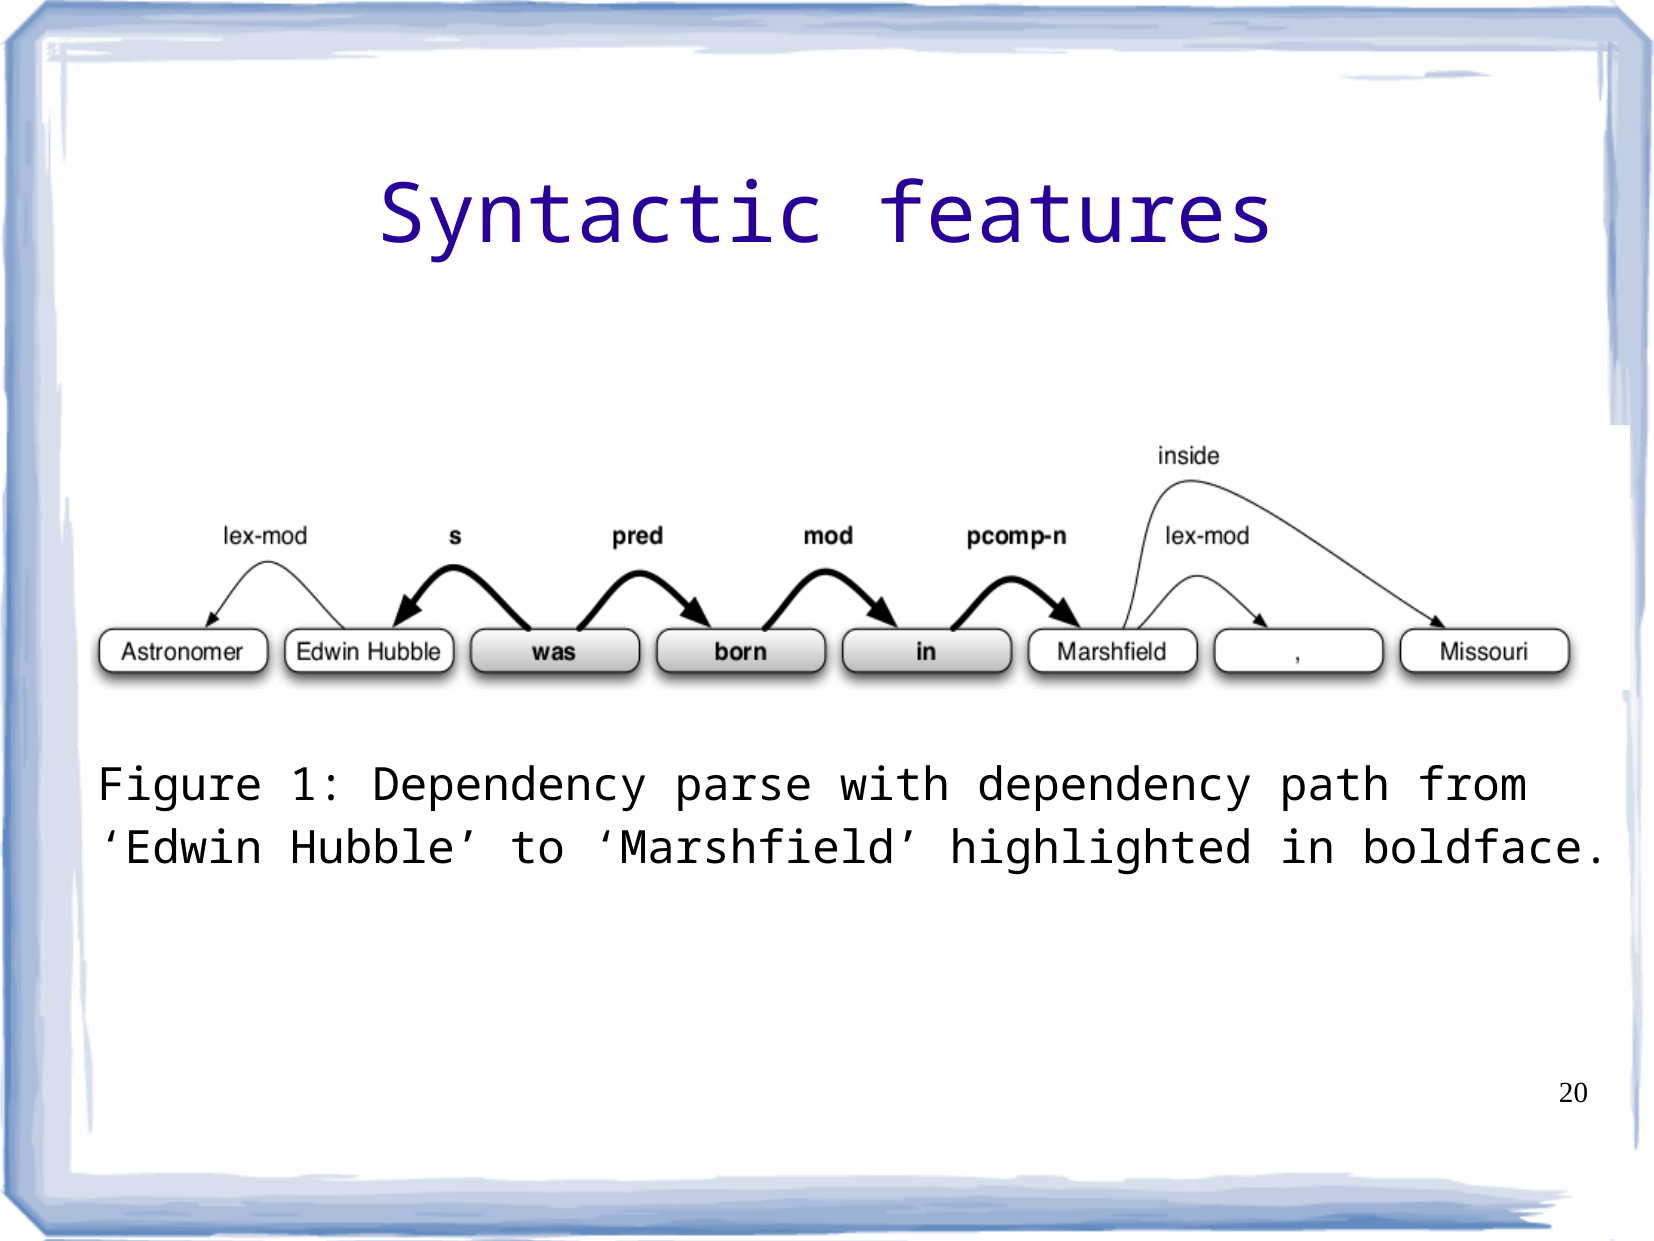

# Syntactic features
Figure 1: Dependency parse with dependency path from ‘Edwin Hubble’ to ‘Marshfield’ highlighted in boldface.
20